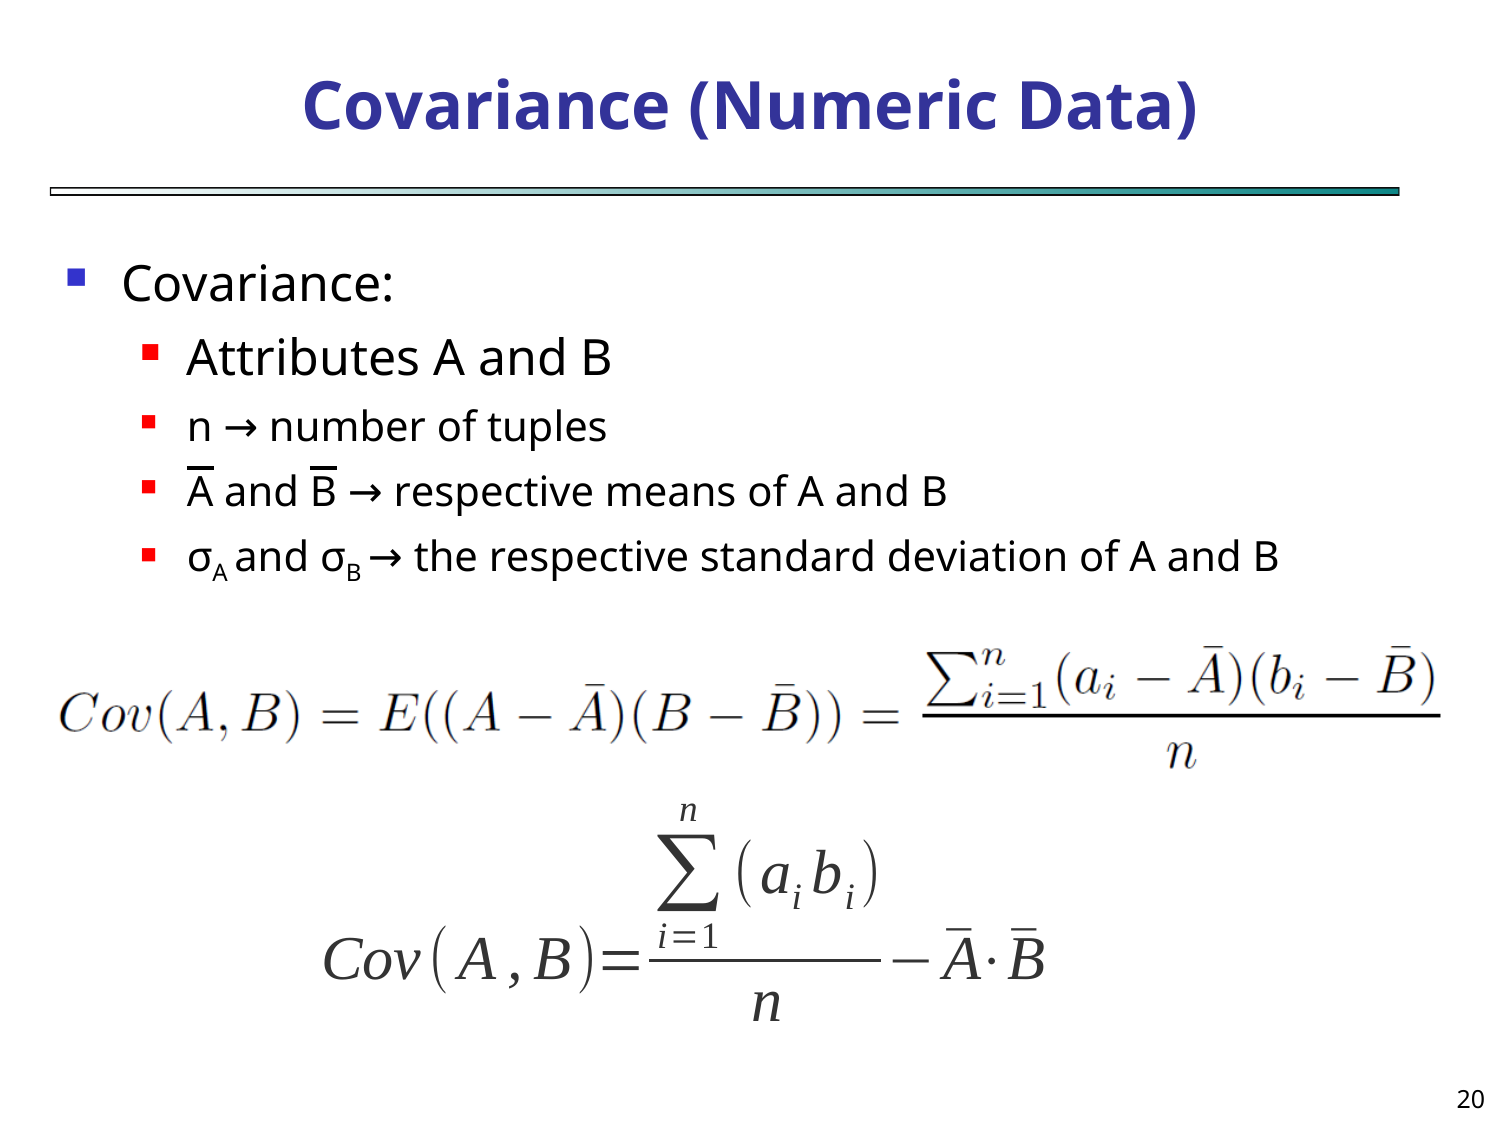

Covariance (Numeric Data)
# Covariance:
Attributes A and B
n → number of tuples
A and B → respective means of A and B
σA and σB → the respective standard deviation of A and B